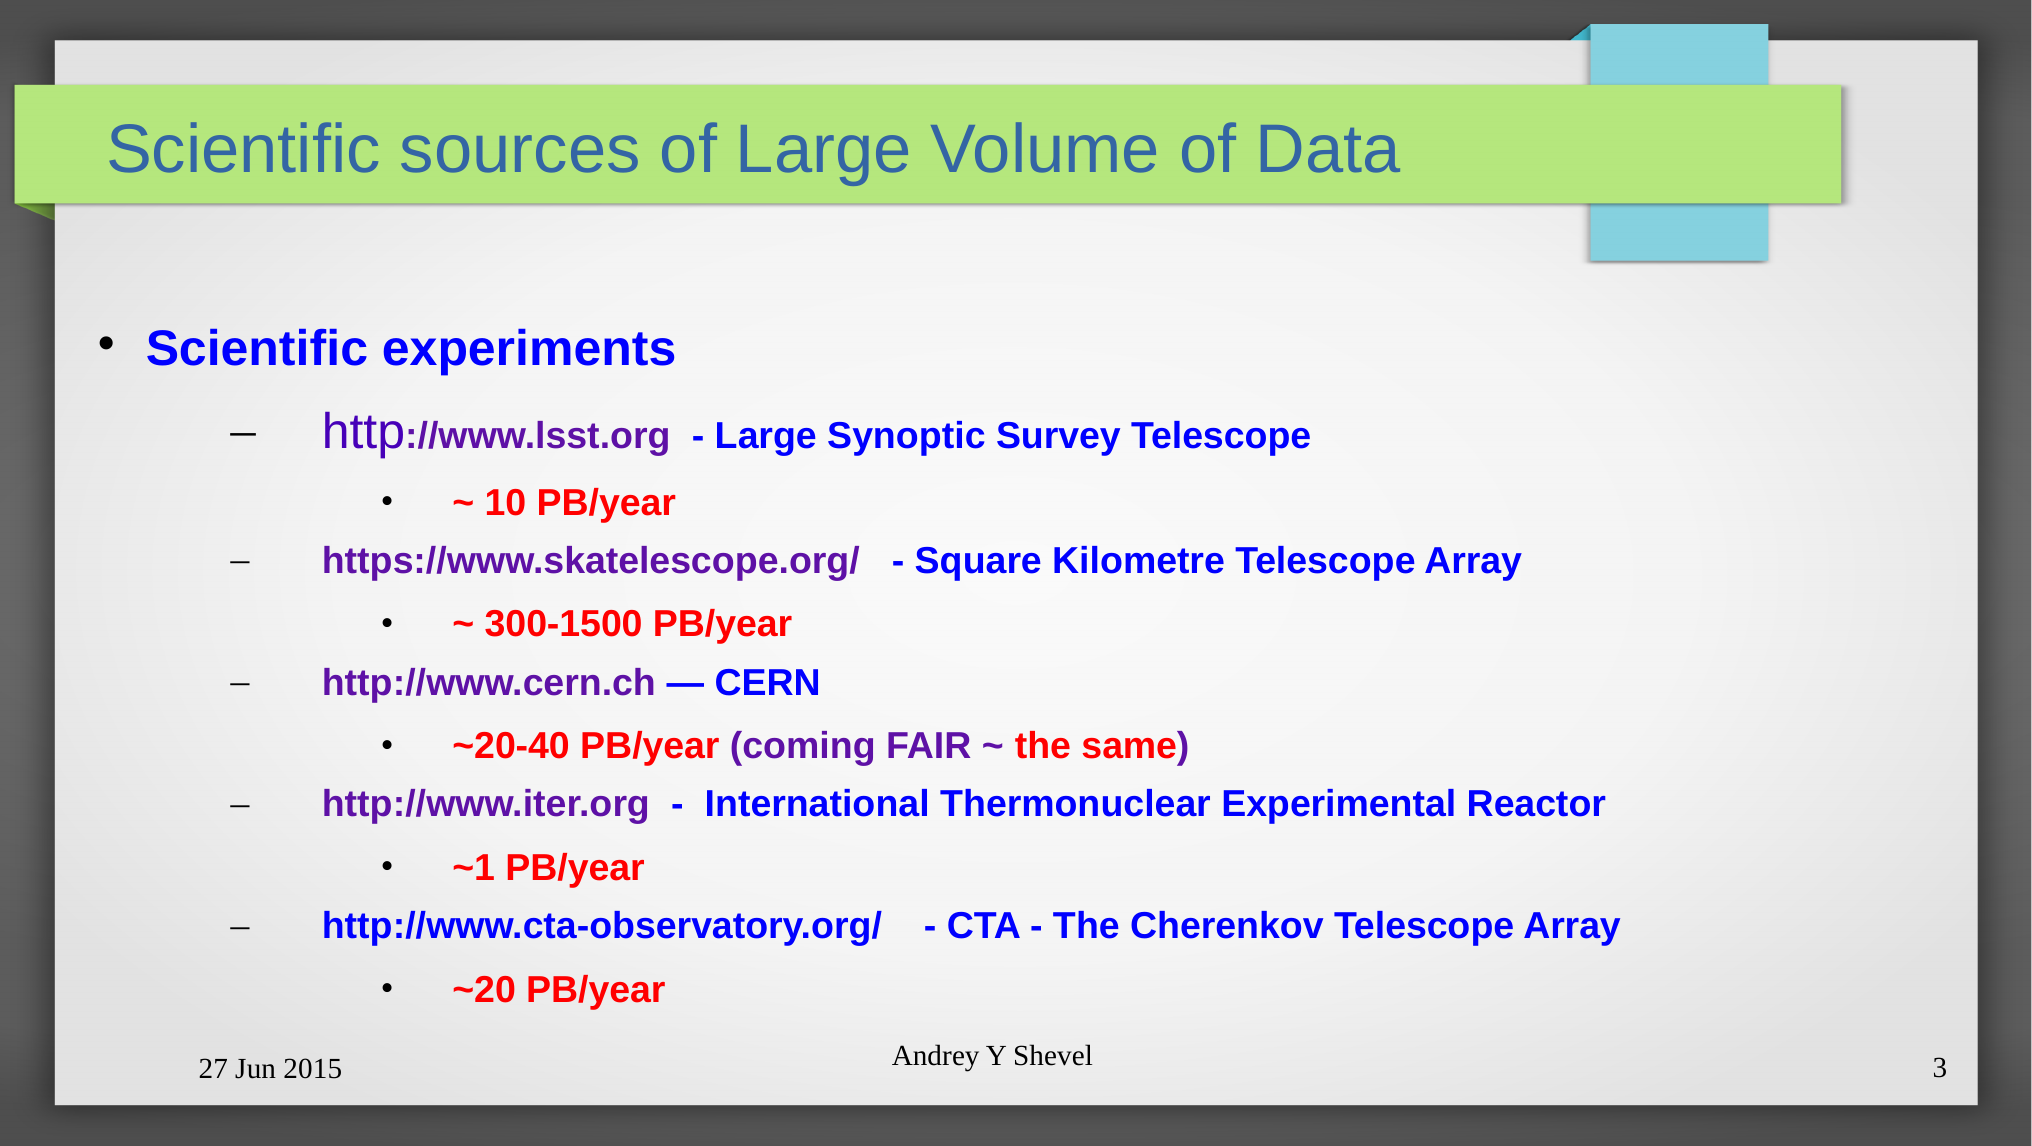

# Scientific sources of Large Volume of Data
Scientific experiments
http://www.lsst.org - Large Synoptic Survey Telescope
~ 10 PB/year
https://www.skatelescope.org/ - Square Kilometre Telescope Array
~ 300-1500 PB/year
http://www.cern.ch — CERN
~20-40 PB/year (coming FAIR ~ the same)
http://www.iter.org - International Thermonuclear Experimental Reactor
~1 PB/year
http://www.cta-observatory.org/ - CTA - The Cherenkov Telescope Array
~20 PB/year
3
15 April 2013